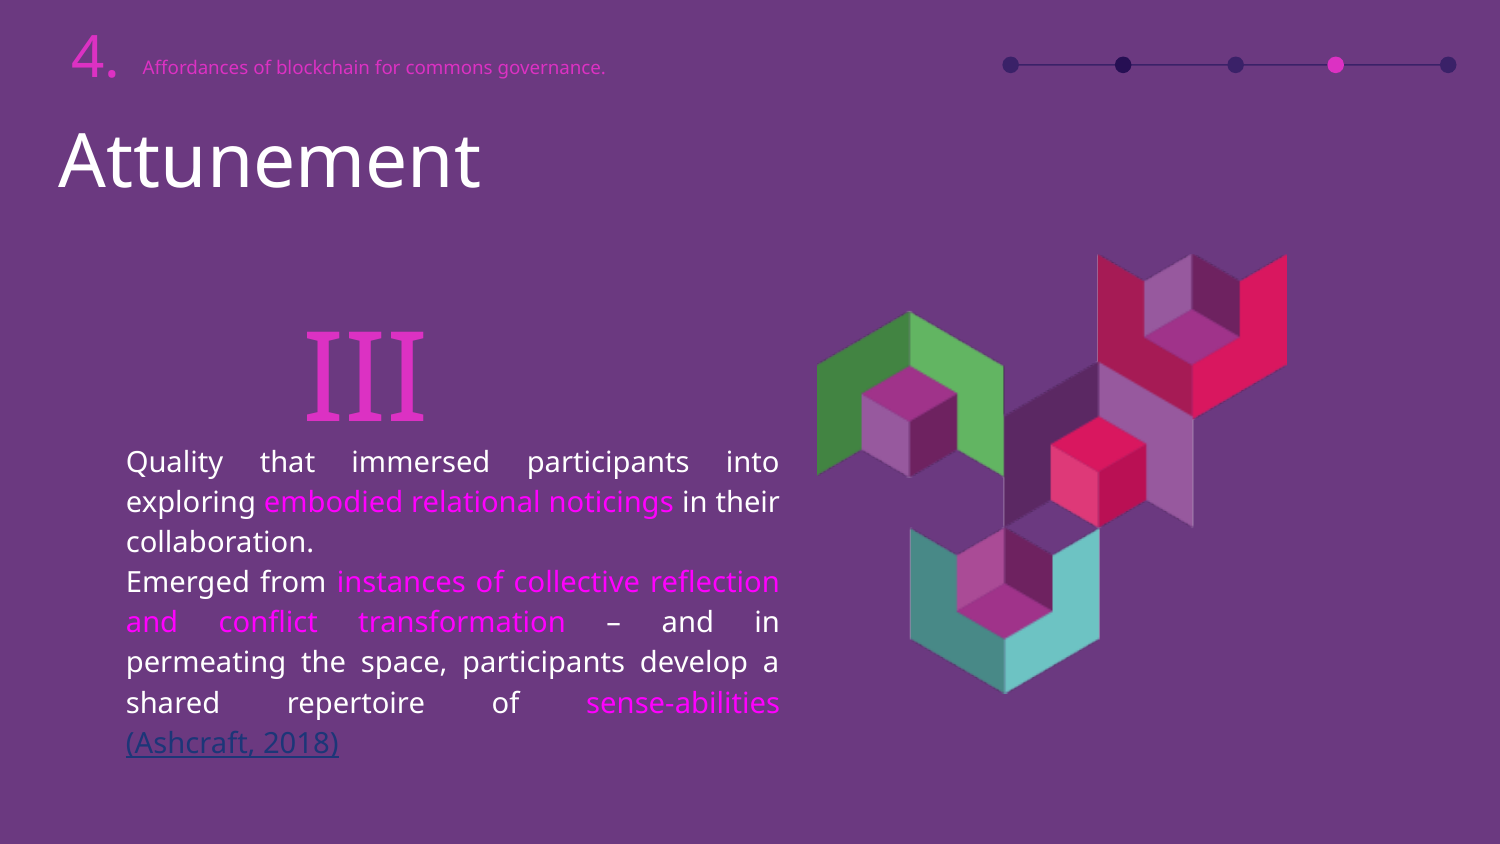

4.
Affordances of blockchain for commons governance.
Attunement
III
# Quality that immersed participants into exploring embodied relational noticings in their collaboration. Emerged from instances of collective reflection and conflict transformation – and in permeating the space, participants develop a shared repertoire of sense-abilities (Ashcraft, 2018)